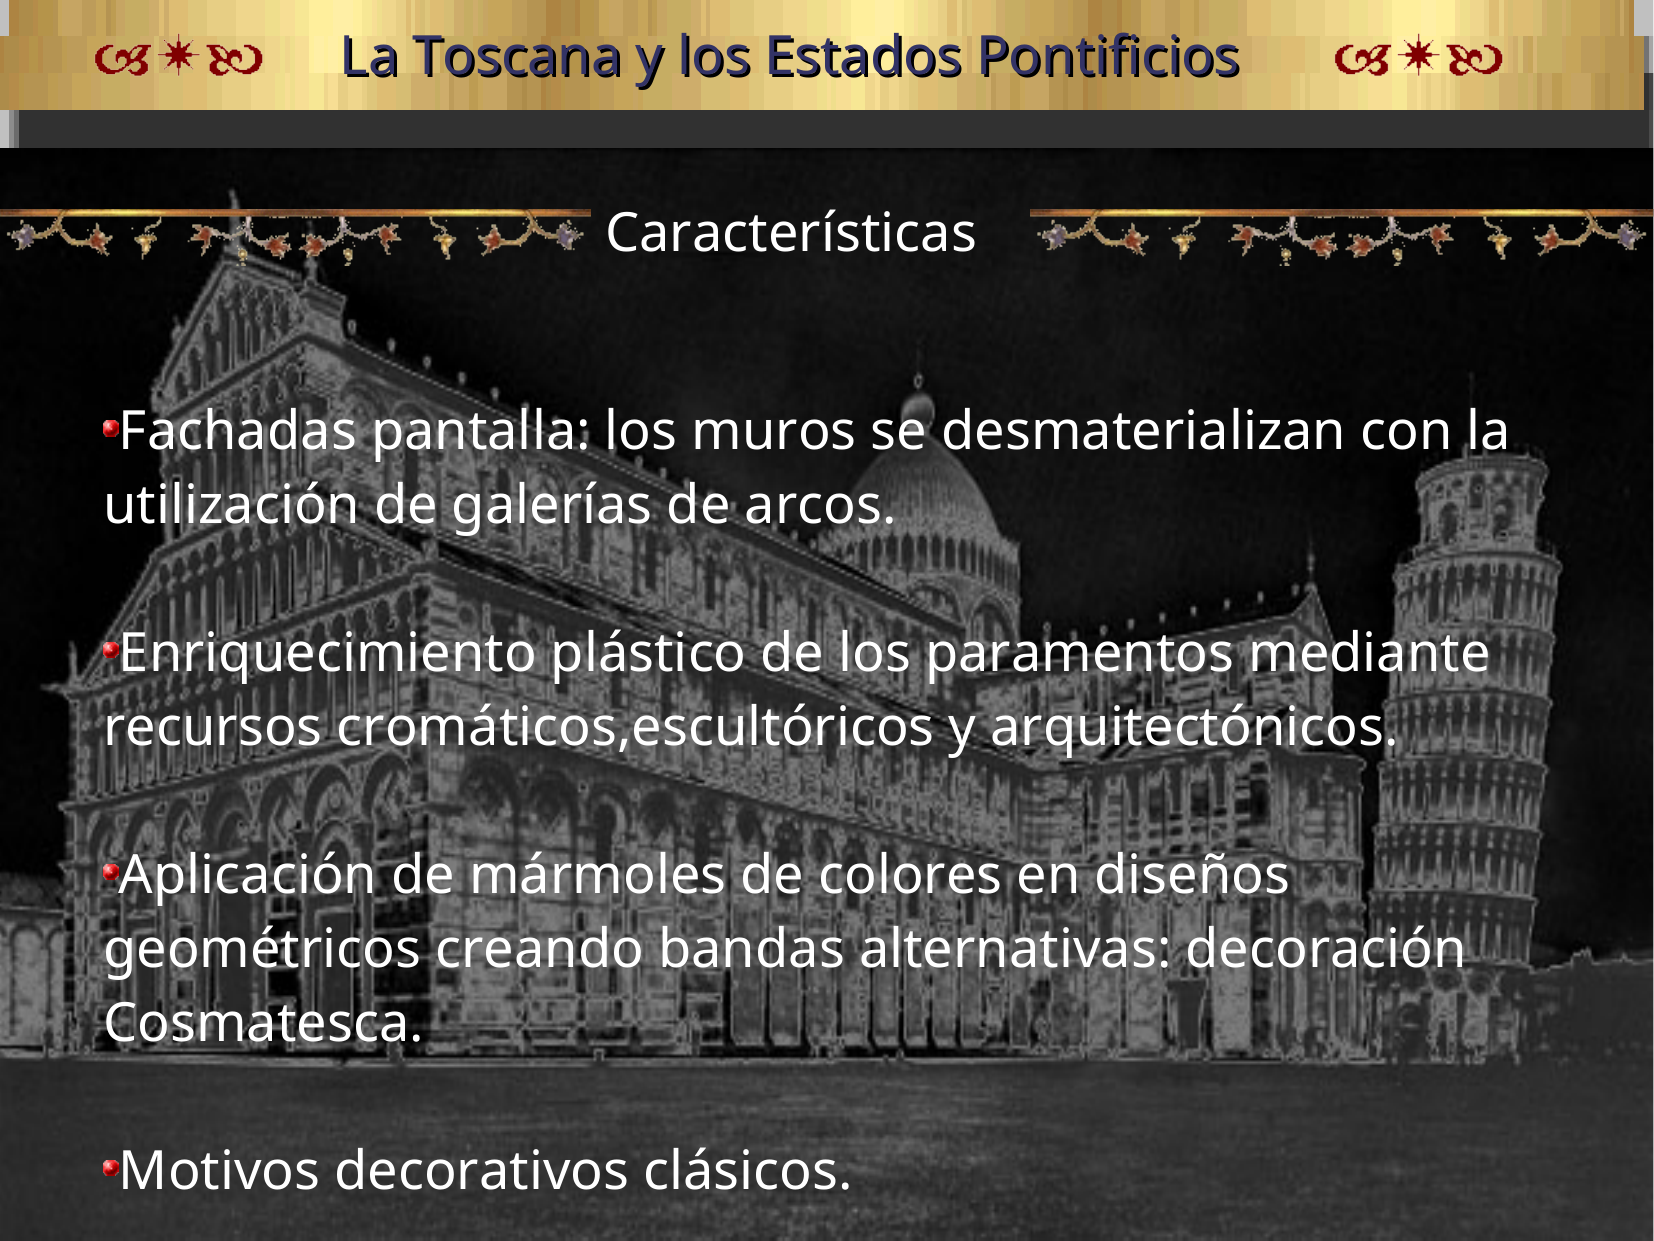

La Toscana y los Estados Pontificios
Características
Fachadas pantalla: los muros se desmaterializan con la
utilización de galerías de arcos.
Enriquecimiento plástico de los paramentos mediante
recursos cromáticos,escultóricos y arquitectónicos.
Aplicación de mármoles de colores en diseños
geométricos creando bandas alternativas: decoración
Cosmatesca.
Motivos decorativos clásicos.